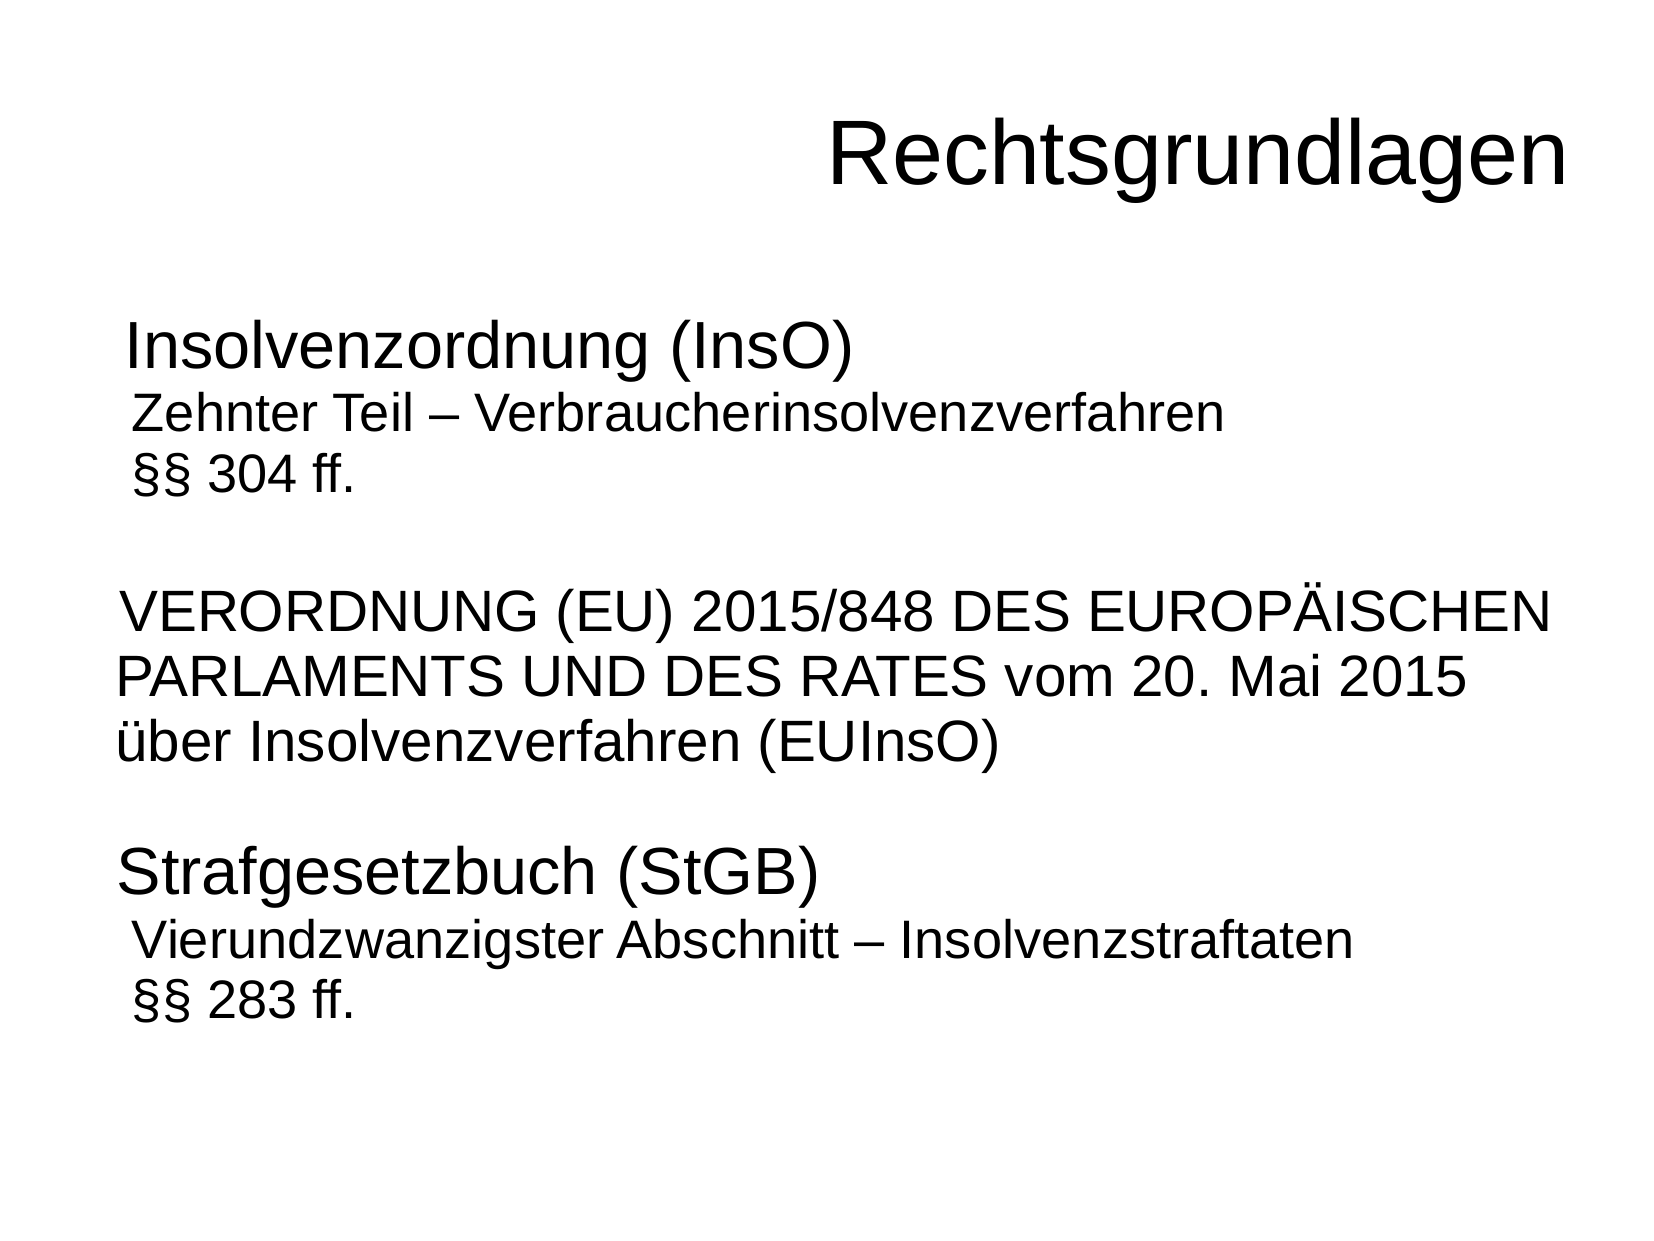

# Rechtsgrundlagen
 Insolvenzordnung (InsO)
 Zehnter Teil – Verbraucherinsolvenzverfahren
 §§ 304 ff.
 VERORDNUNG (EU) 2015/848 DES EUROPÄISCHEN
 PARLAMENTS UND DES RATES vom 20. Mai 2015
 über Insolvenzverfahren (EUInsO)
 Strafgesetzbuch (StGB)
 Vierundzwanzigster Abschnitt – Insolvenzstraftaten
 §§ 283 ff.